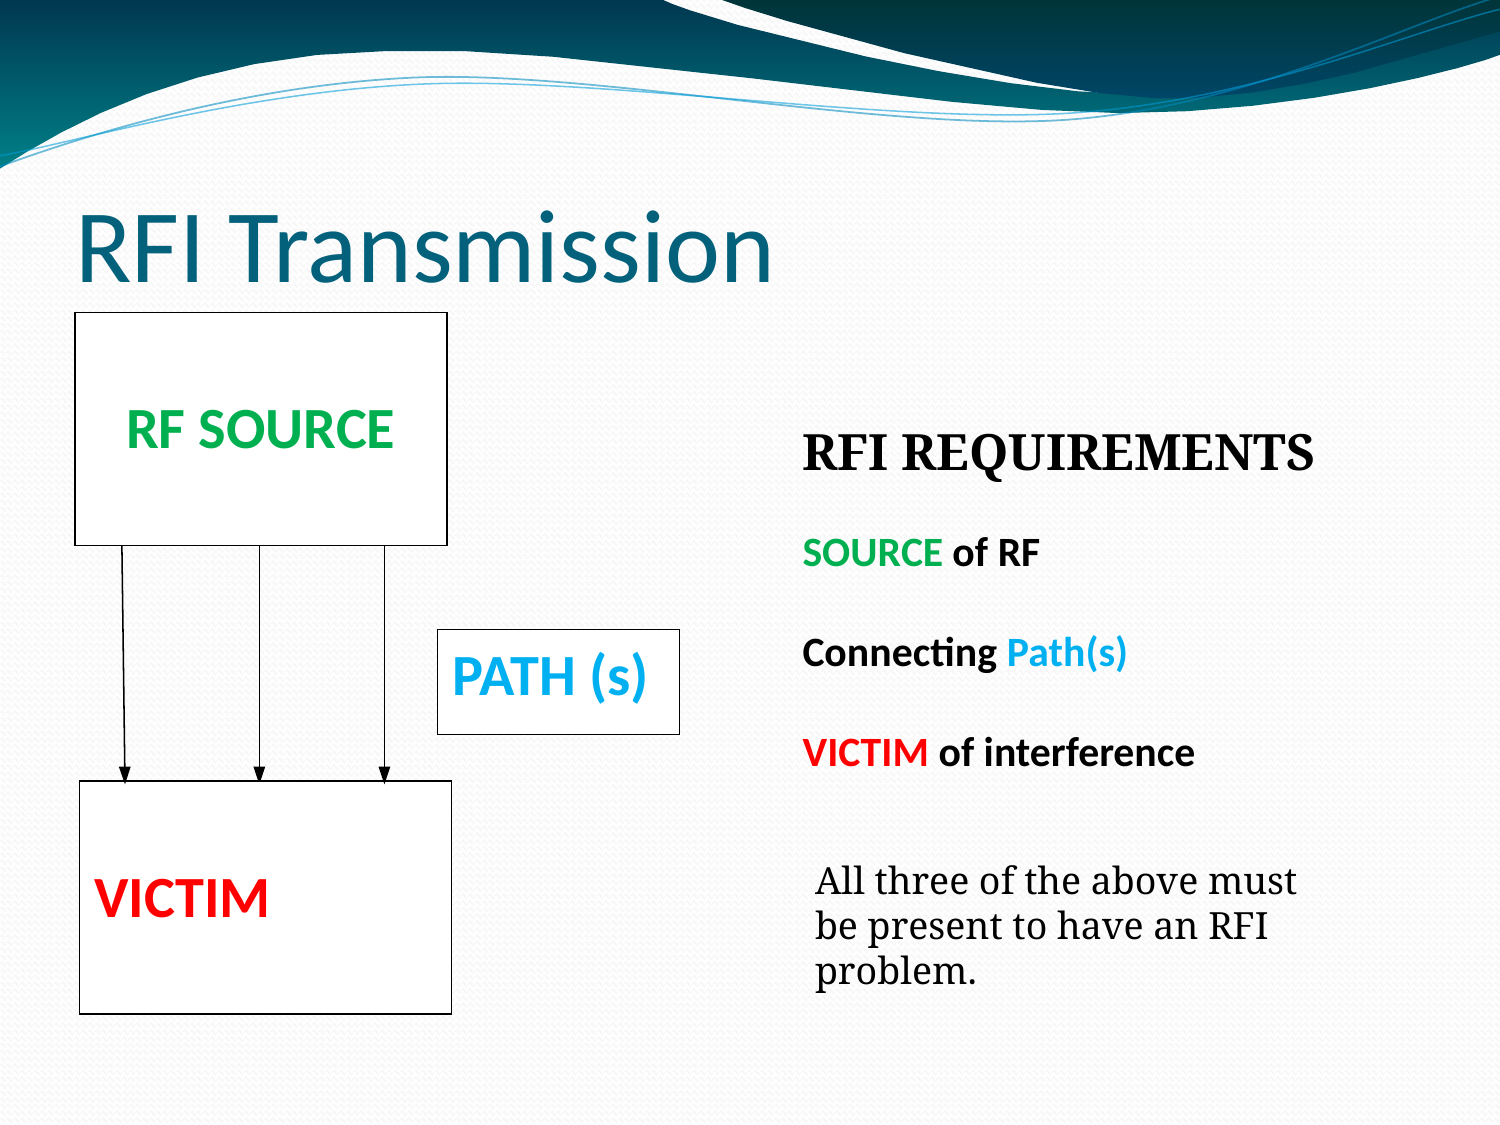

# RFI Transmission
RF SOURCE
PATH (s)
VICTIM
RFI REQUIREMENTS
SOURCE of RF
Connecting Path(s)
VICTIM of interference
All three of the above must be present to have an RFI problem.